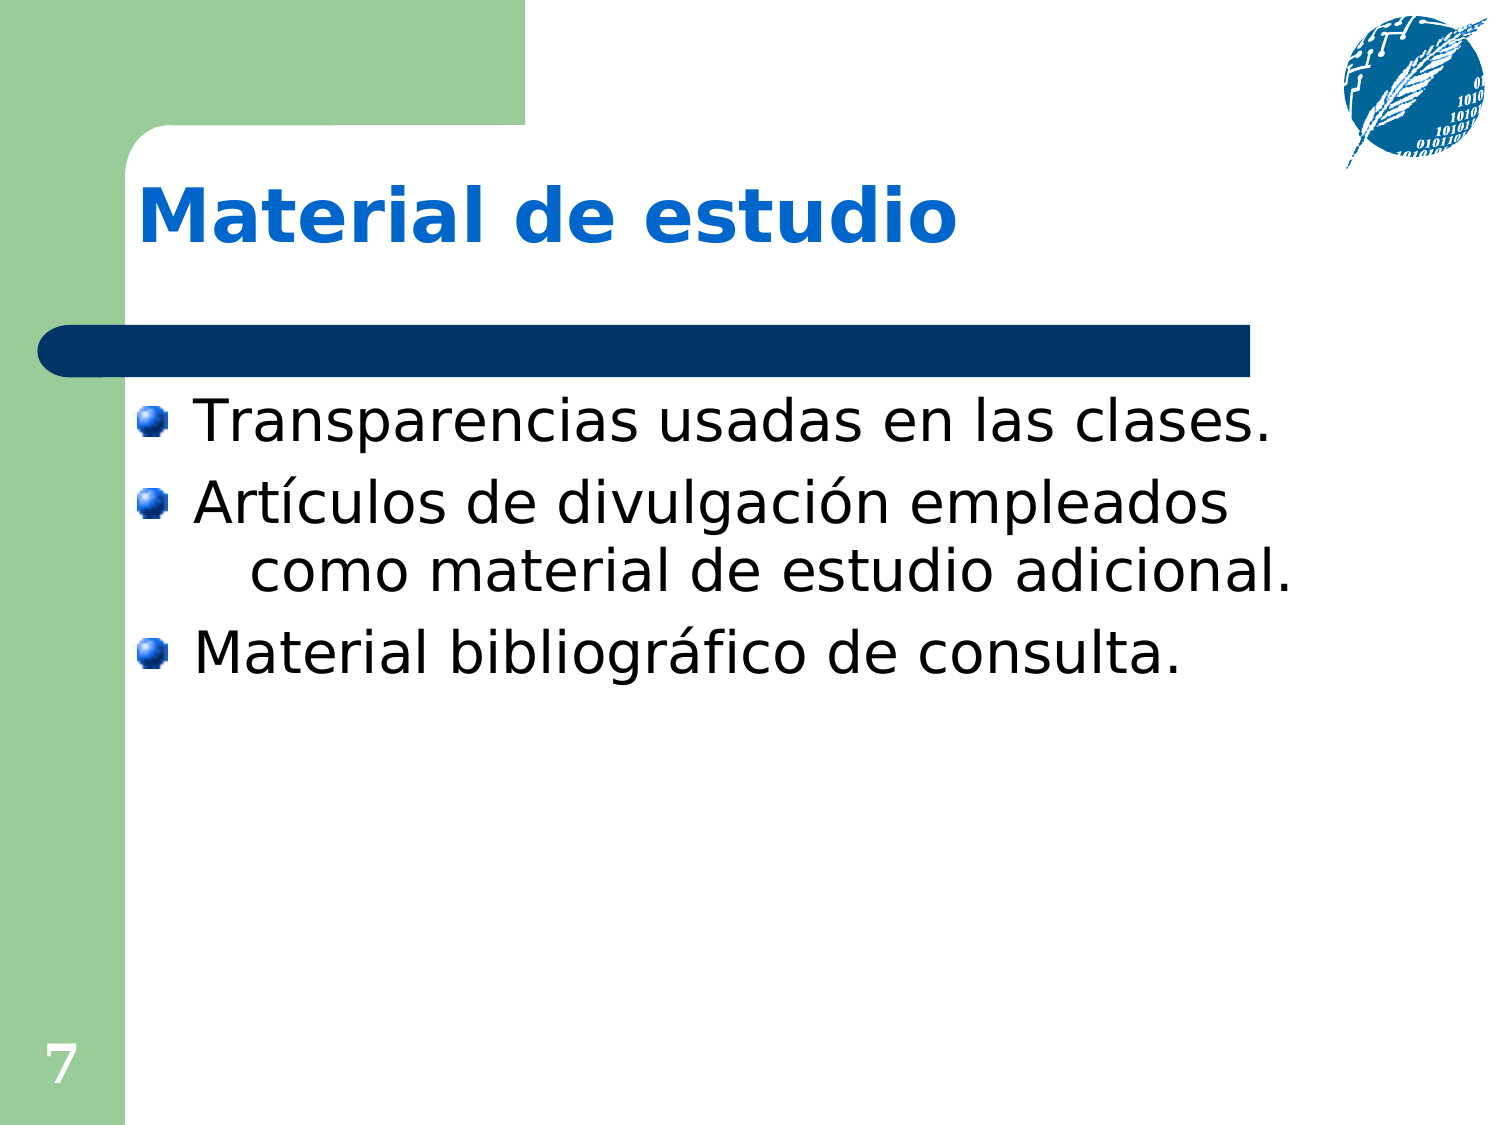

# Material de estudio
Transparencias usadas en las clases.
Artículos de divulgación empleados como material de estudio adicional.
Material bibliográfico de consulta.
7